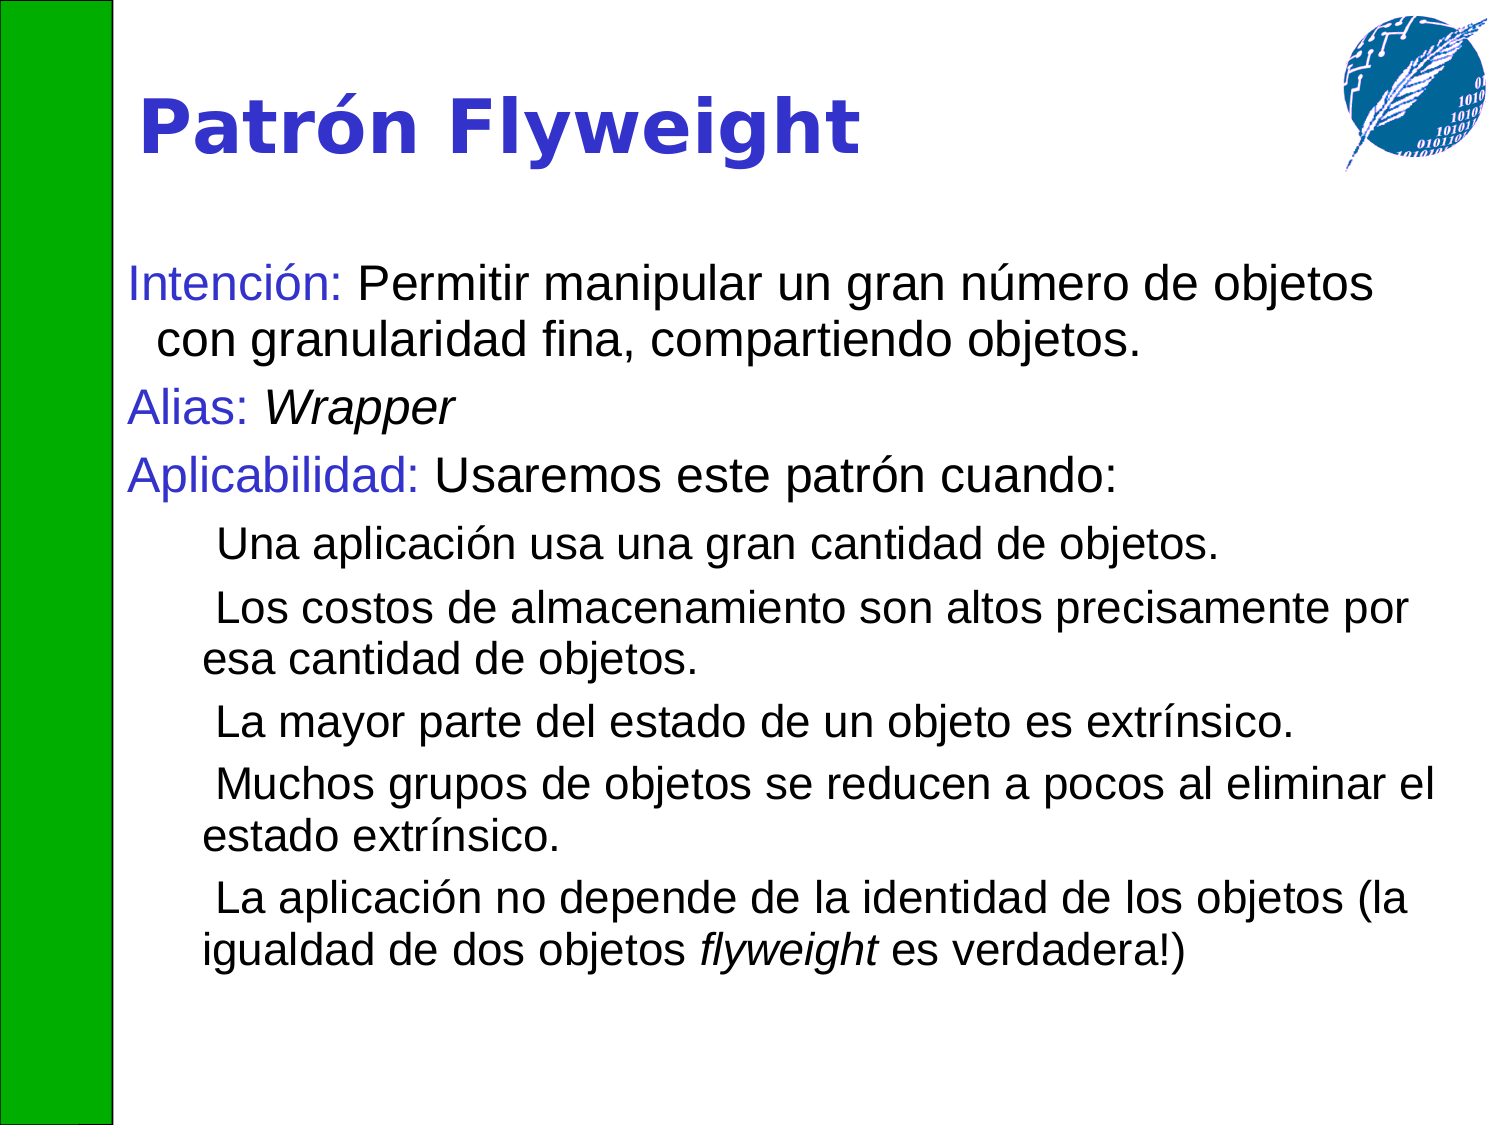

# Patrón Flyweight
Intención: Permitir manipular un gran número de objetos con granularidad fina, compartiendo objetos.
Alias: Wrapper
Aplicabilidad: Usaremos este patrón cuando:
 Una aplicación usa una gran cantidad de objetos.
 Los costos de almacenamiento son altos precisamente por esa cantidad de objetos.
 La mayor parte del estado de un objeto es extrínsico.
 Muchos grupos de objetos se reducen a pocos al eliminar el estado extrínsico.
 La aplicación no depende de la identidad de los objetos (la igualdad de dos objetos flyweight es verdadera!)